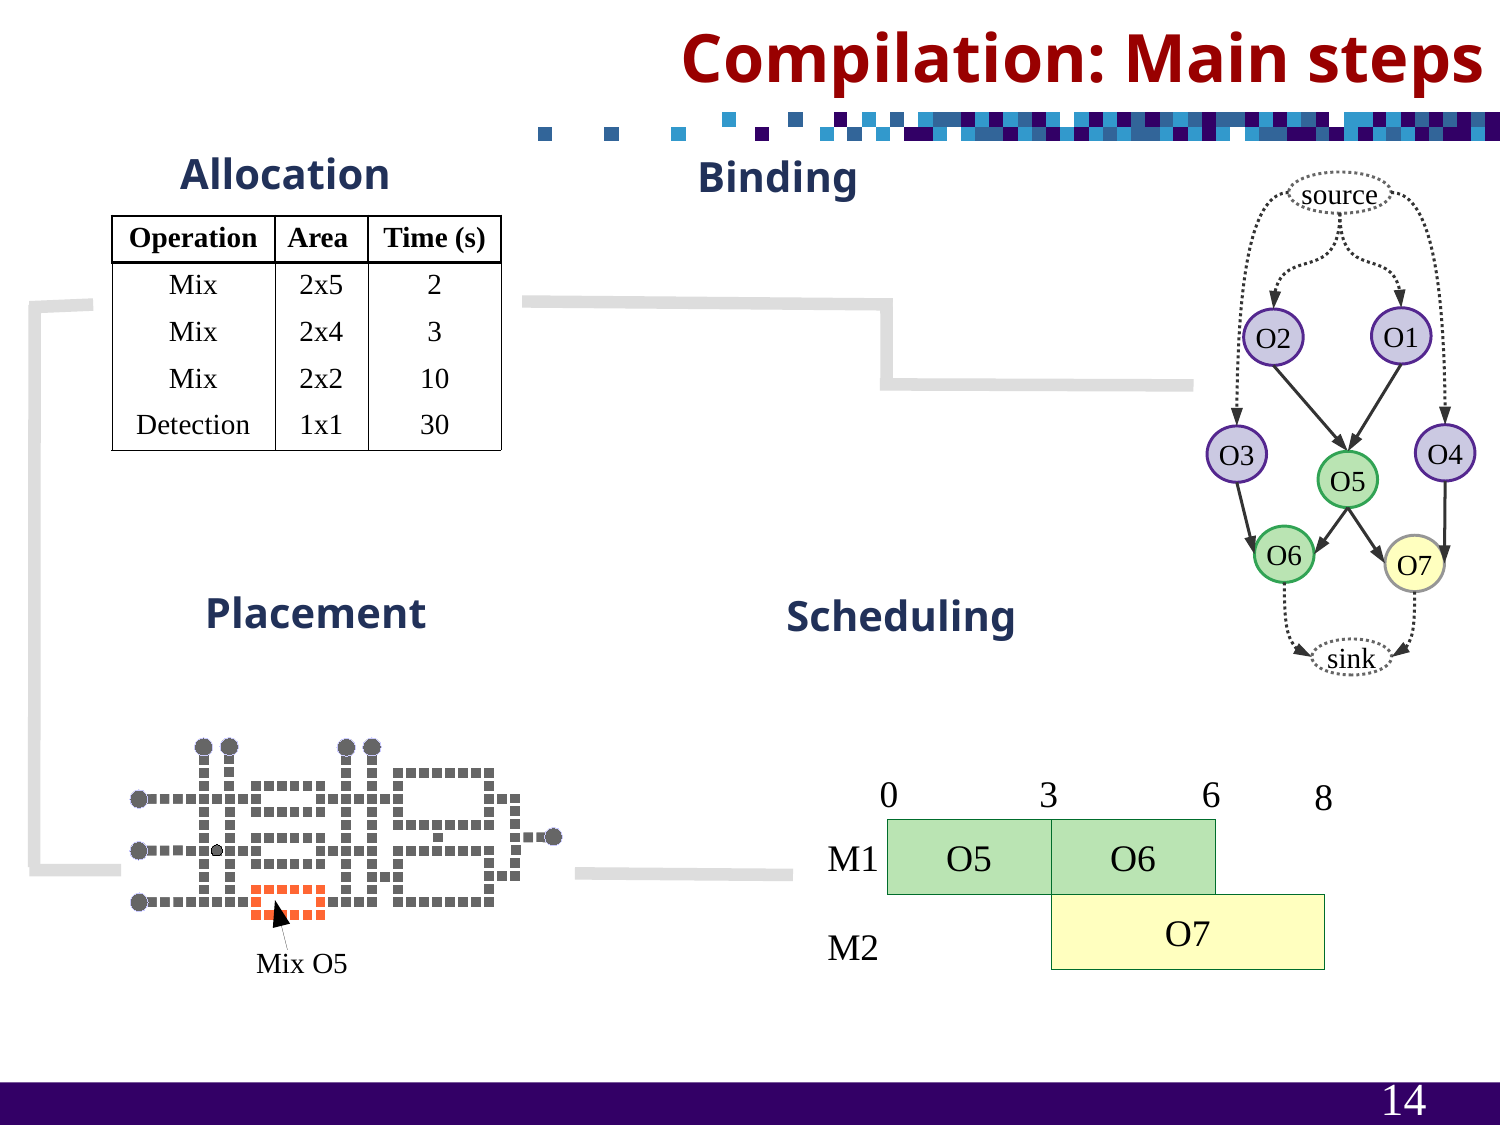

# Compilation: Main steps
Allocation
Binding
source
O1
O2
O4
O3
O5
O6
O7
sink
| Operation | Area | Time (s) |
| --- | --- | --- |
| Mix | 2x5 | 2 |
| Mix | 2x4 | 3 |
| Mix | 2x2 | 10 |
| Detection | 1x1 | 30 |
Placement
Scheduling
0
3
6
8
O5
O6
M1
O7
M2
Mix O5